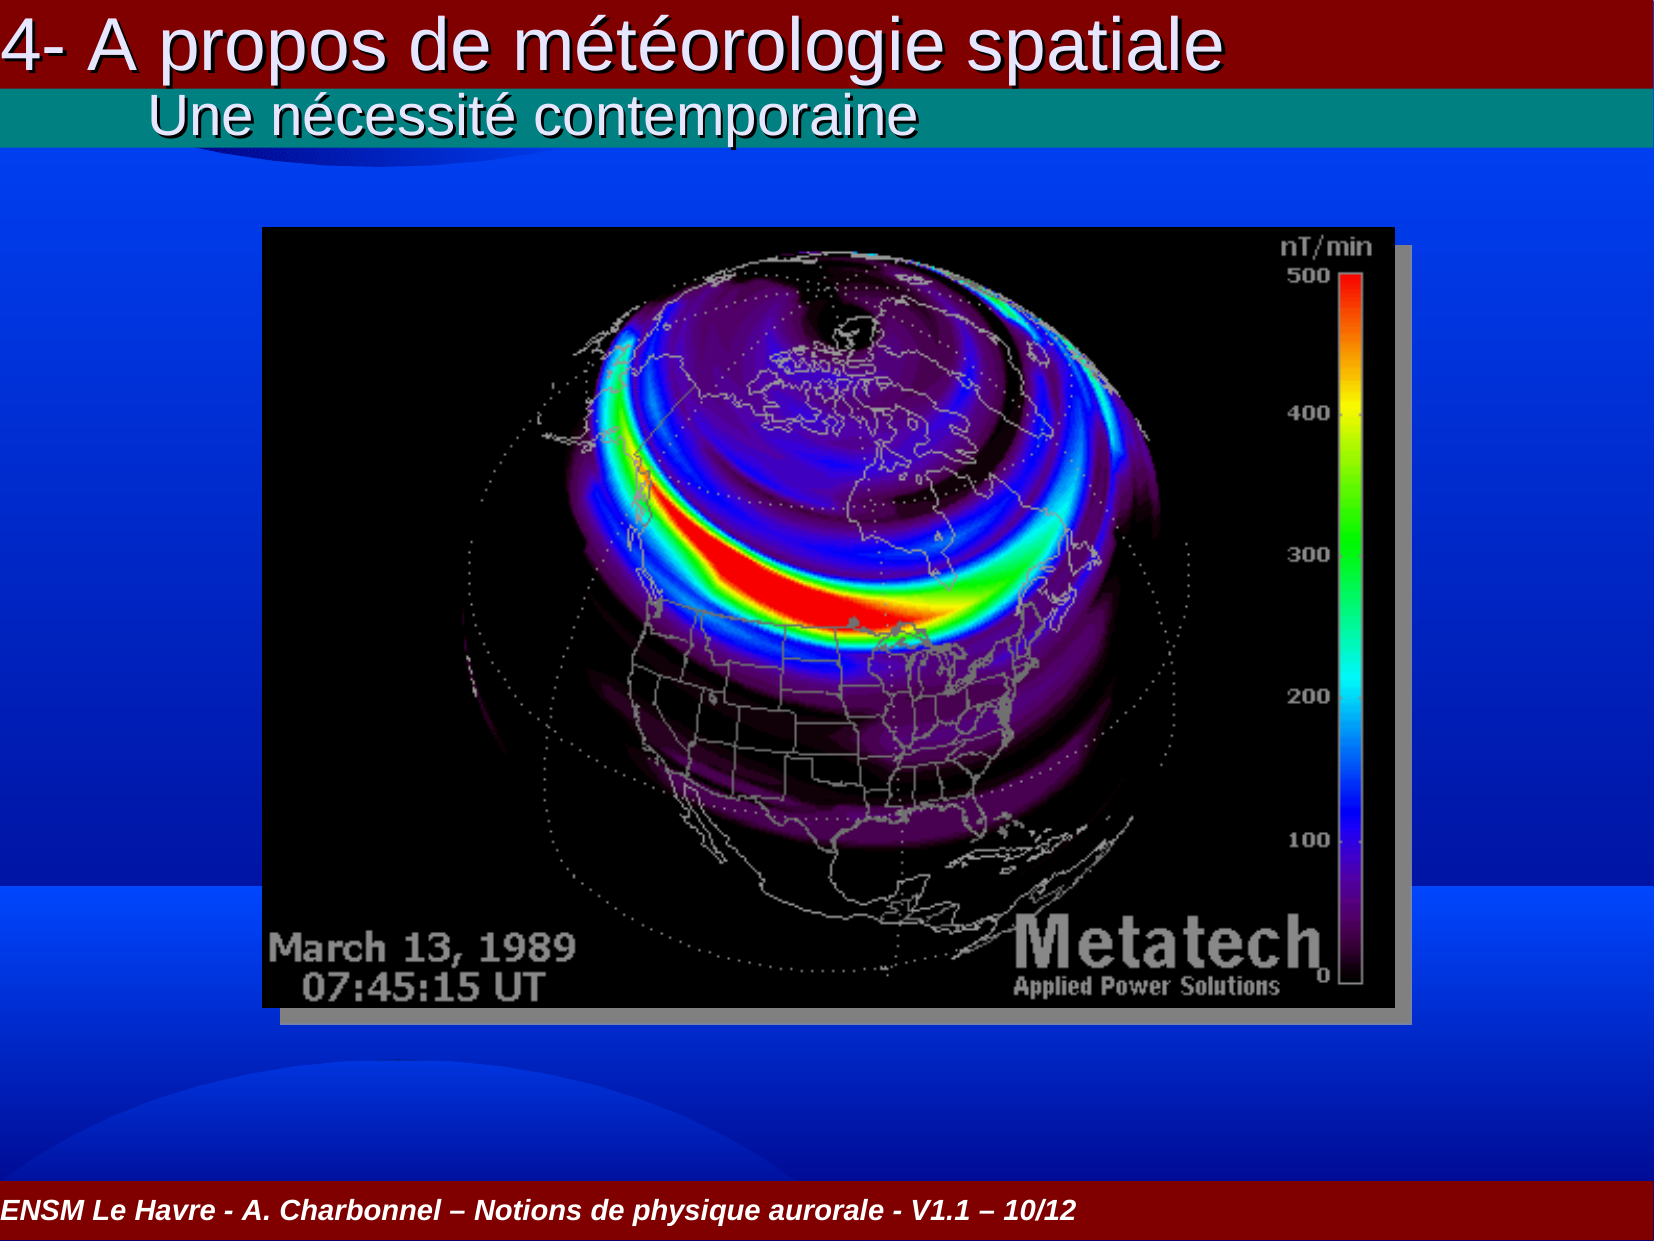

4- A propos de météorologie spatiale
# Une nécessité contemporaine
ENSM Le Havre - A. Charbonnel – Notions de physique aurorale - V1.1 – 10/12